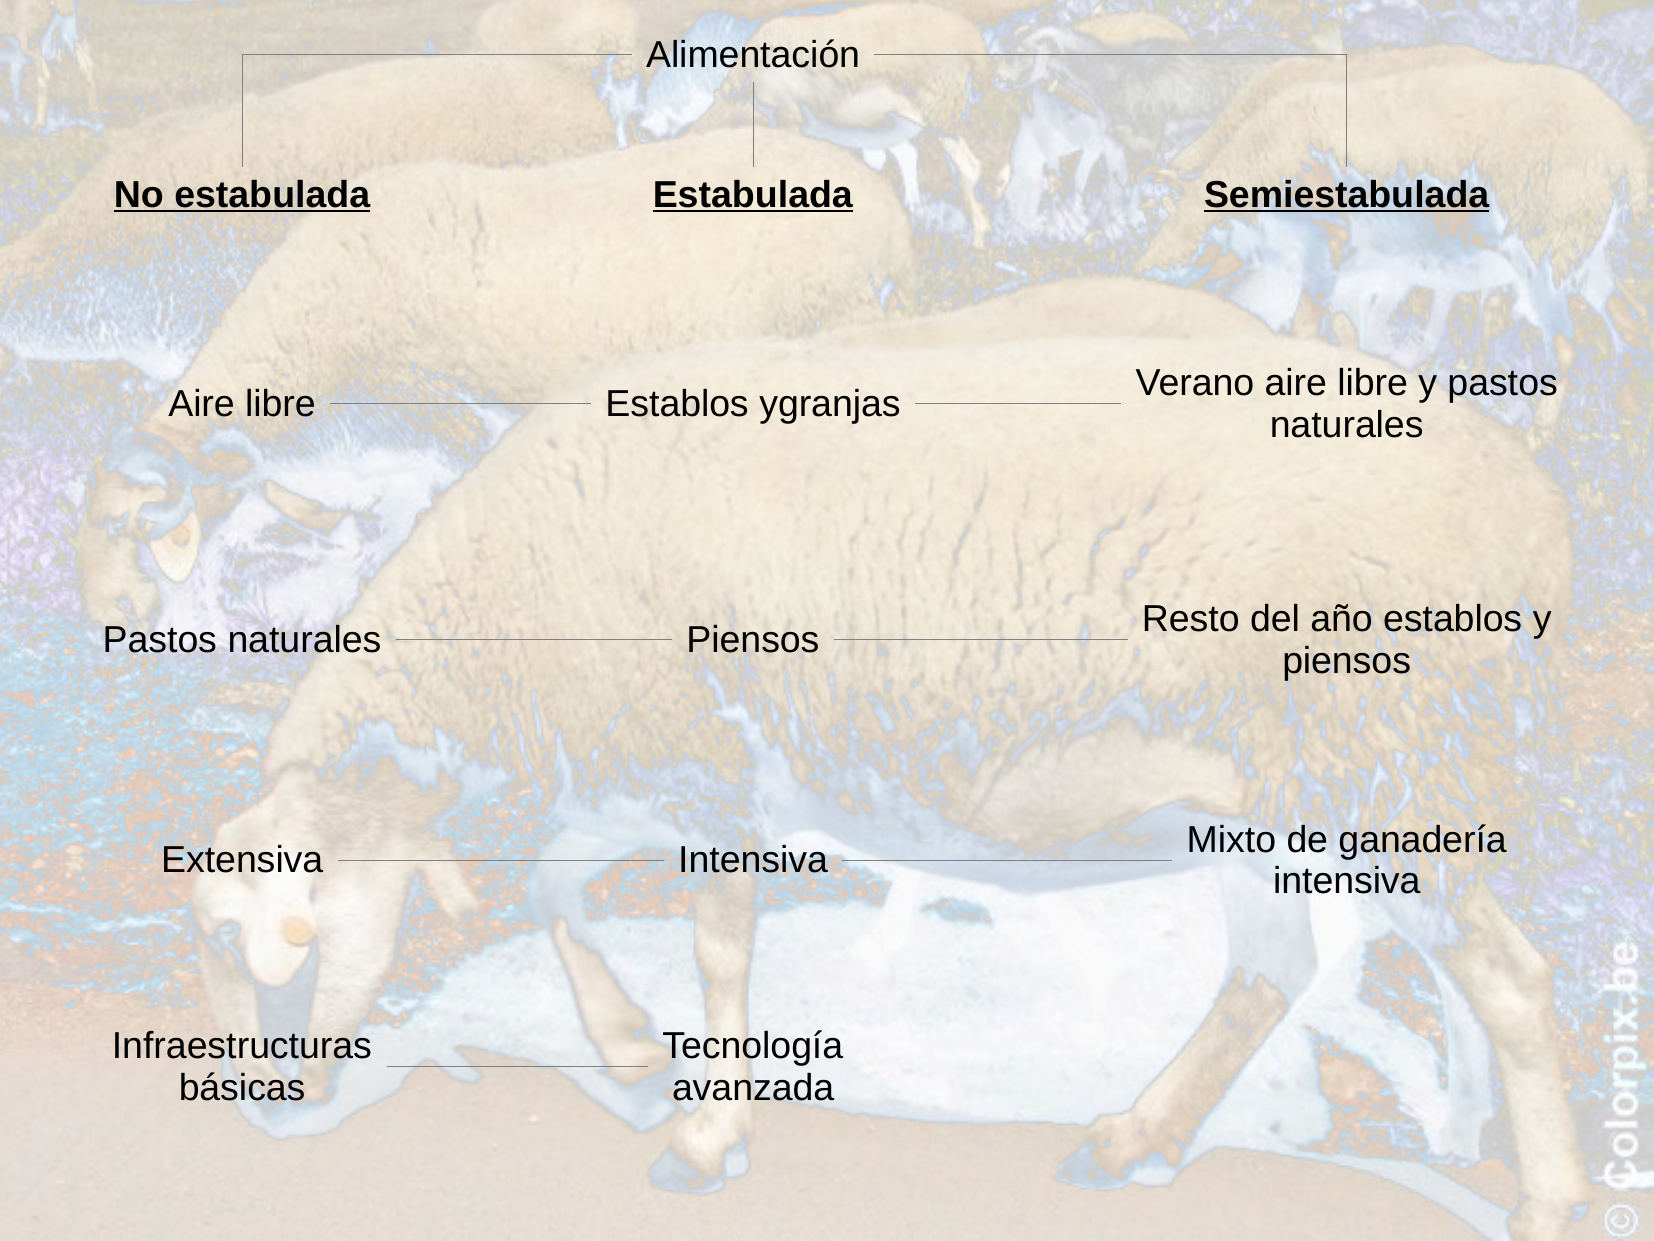

Alimentación
No estabulada
Estabulada
Semiestabulada
Verano aire libre y pastos
naturales
Aire libre
Establos ygranjas
Resto del año establos y
piensos
Pastos naturales
Piensos
Mixto de ganadería
intensiva
Extensiva
Intensiva
Infraestructuras
básicas
Tecnología
avanzada